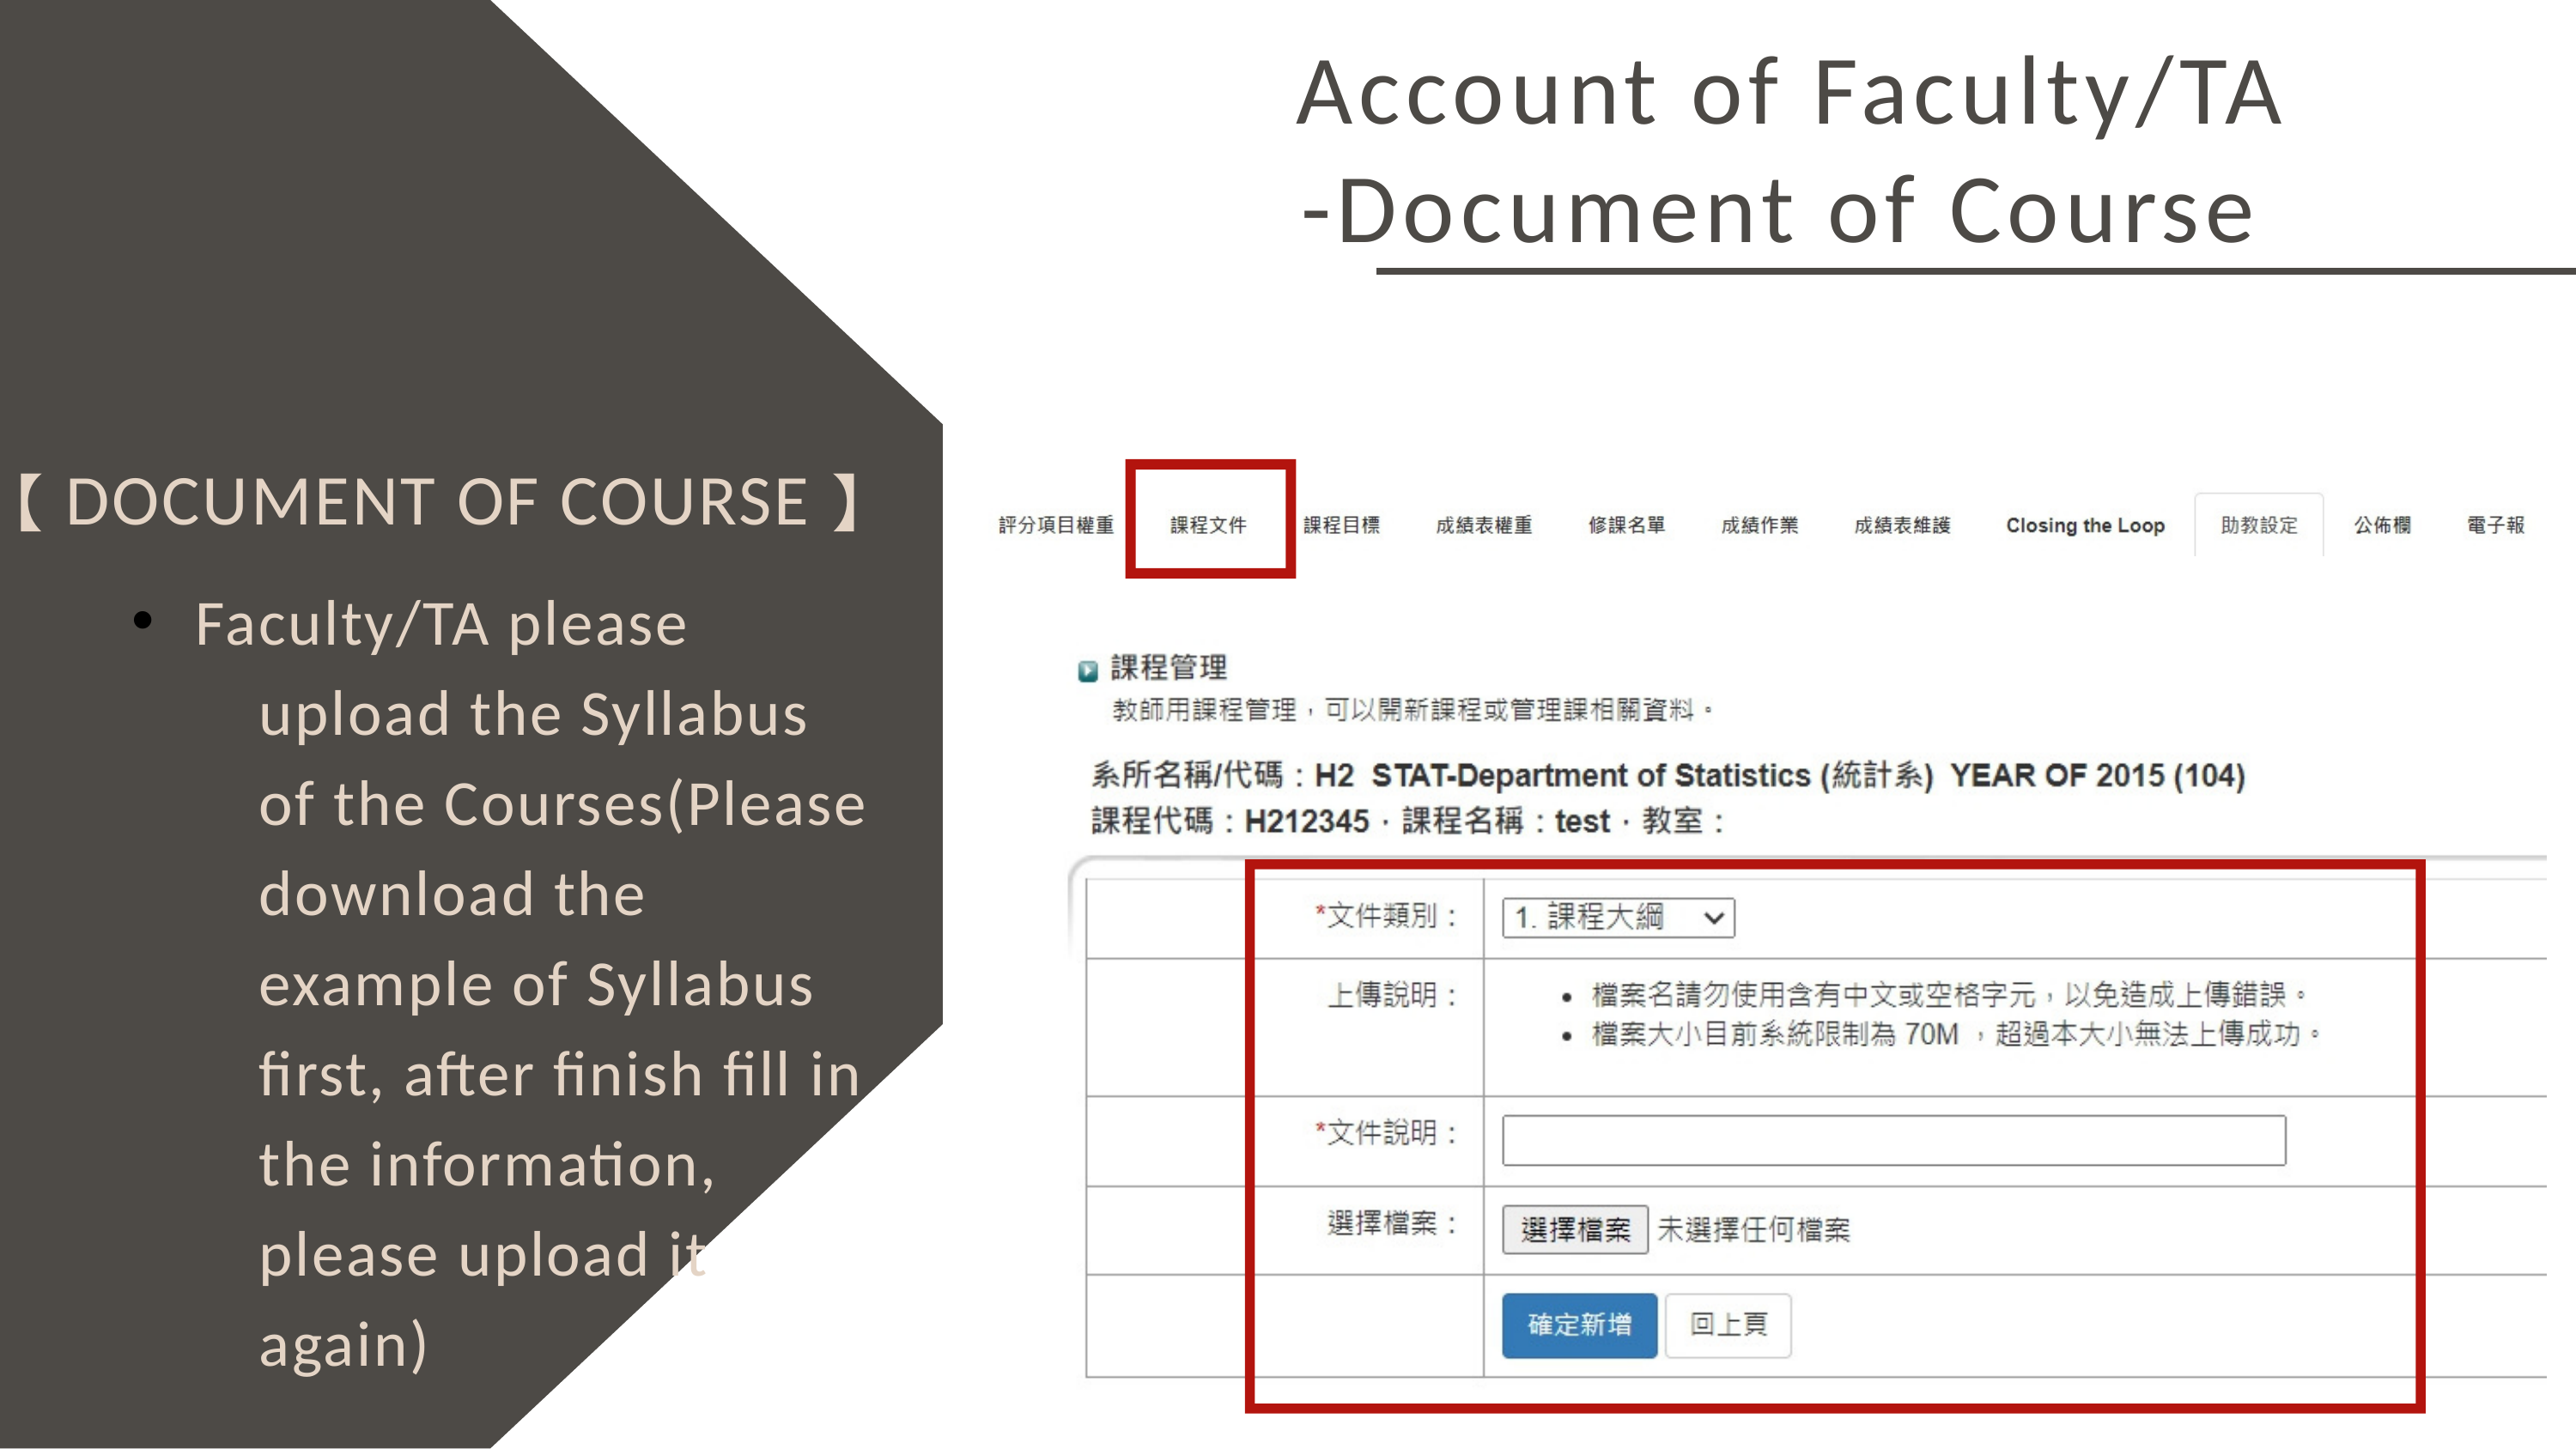

Account of Faculty/TA
-Document of Course
【DOCUMENT OF COURSE】
Faculty/TA please upload the Syllabus of the Courses(Please download the example of Syllabus first, after finish fill in the information, please upload it again)